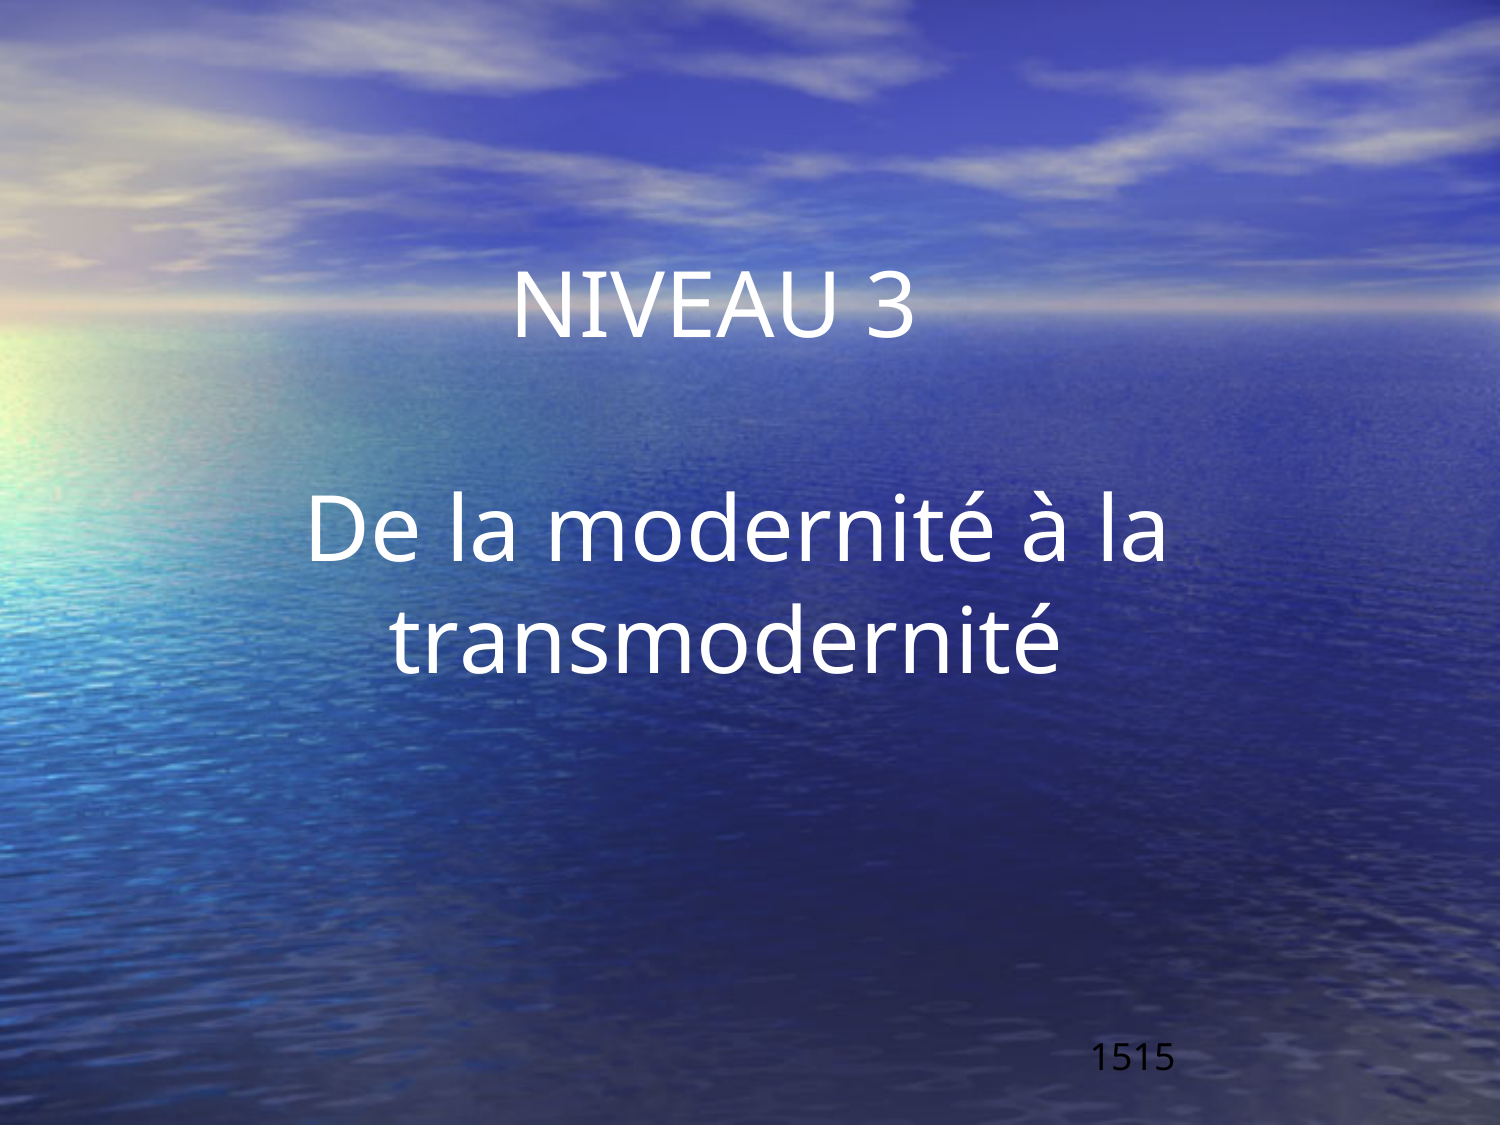

NIVEAU 3
 De la modernité à la transmodernité